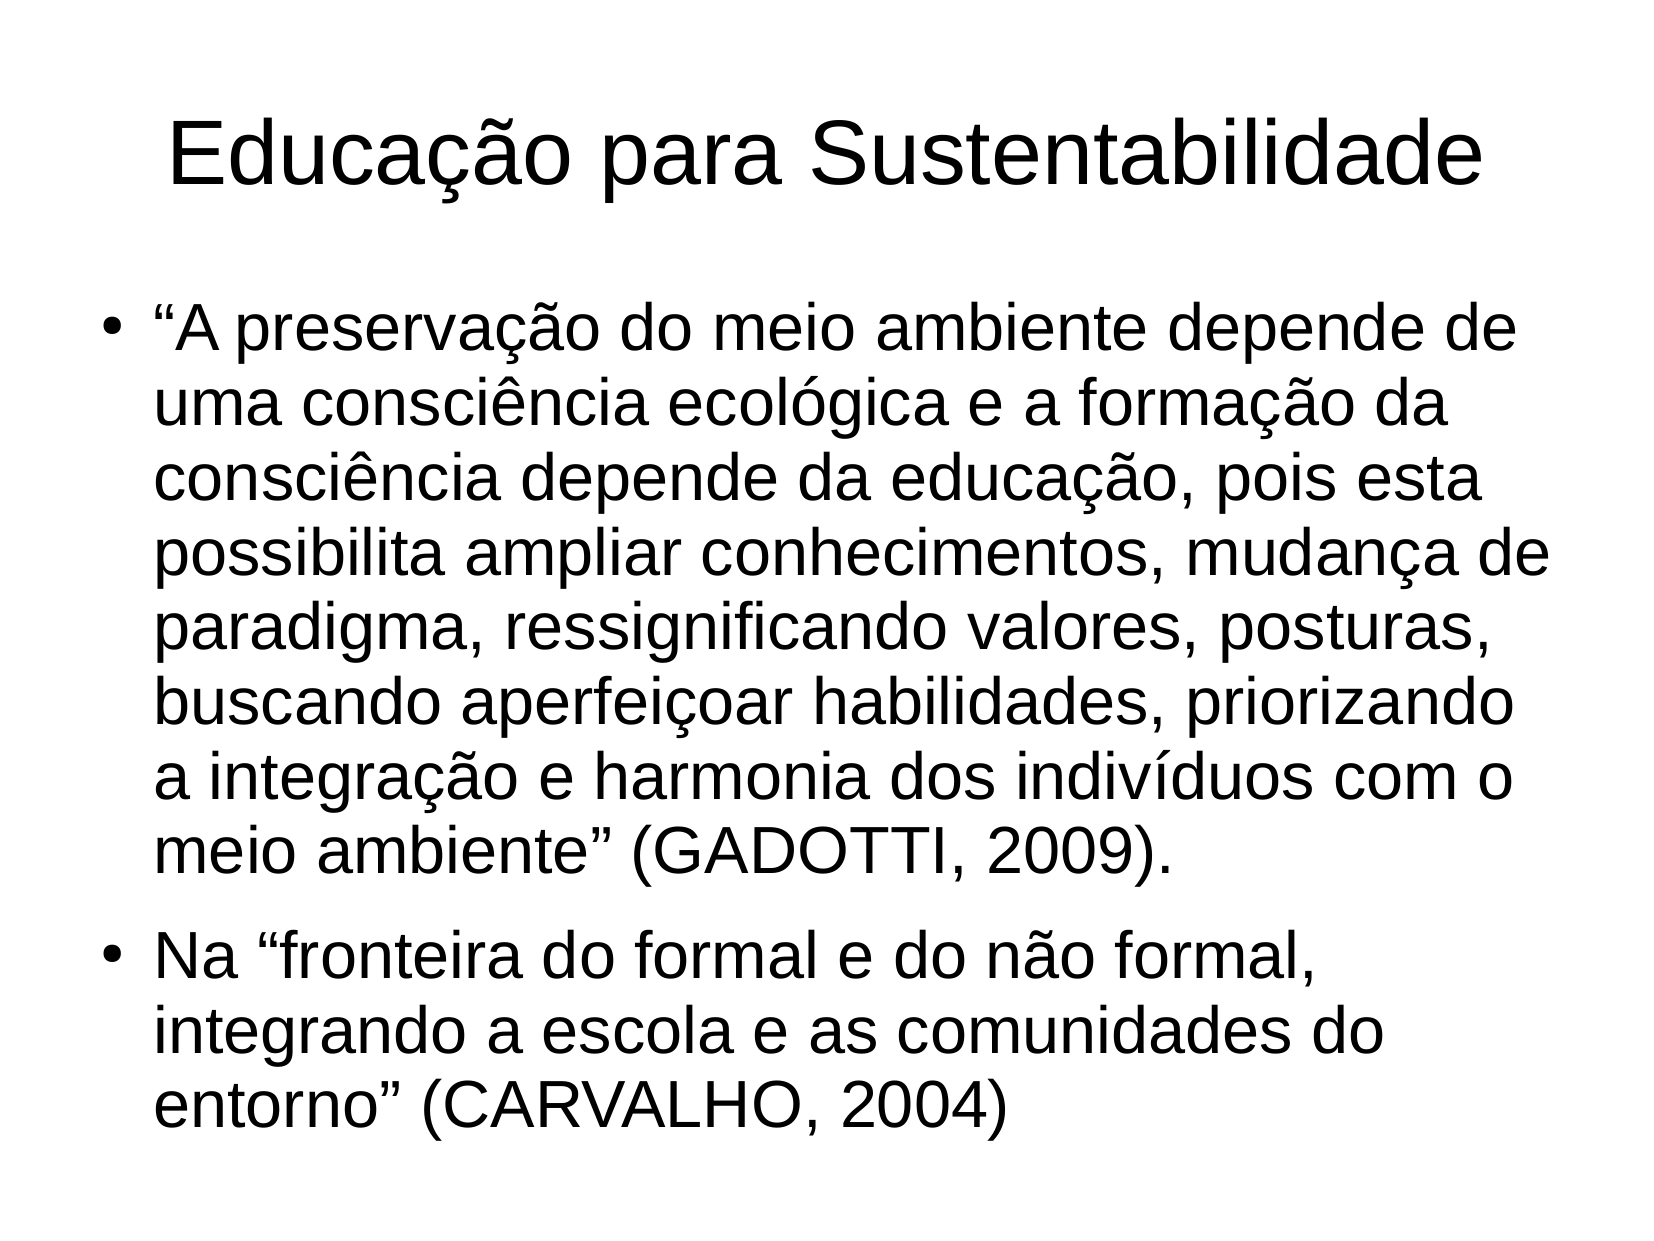

# Educação para Sustentabilidade
“A preservação do meio ambiente depende de uma consciência ecológica e a formação da consciência depende da educação, pois esta possibilita ampliar conhecimentos, mudança de paradigma, ressignificando valores, posturas, buscando aperfeiçoar habilidades, priorizando a integração e harmonia dos indivíduos com o meio ambiente” (GADOTTI, 2009).
Na “fronteira do formal e do não formal, integrando a escola e as comunidades do entorno” (CARVALHO, 2004)